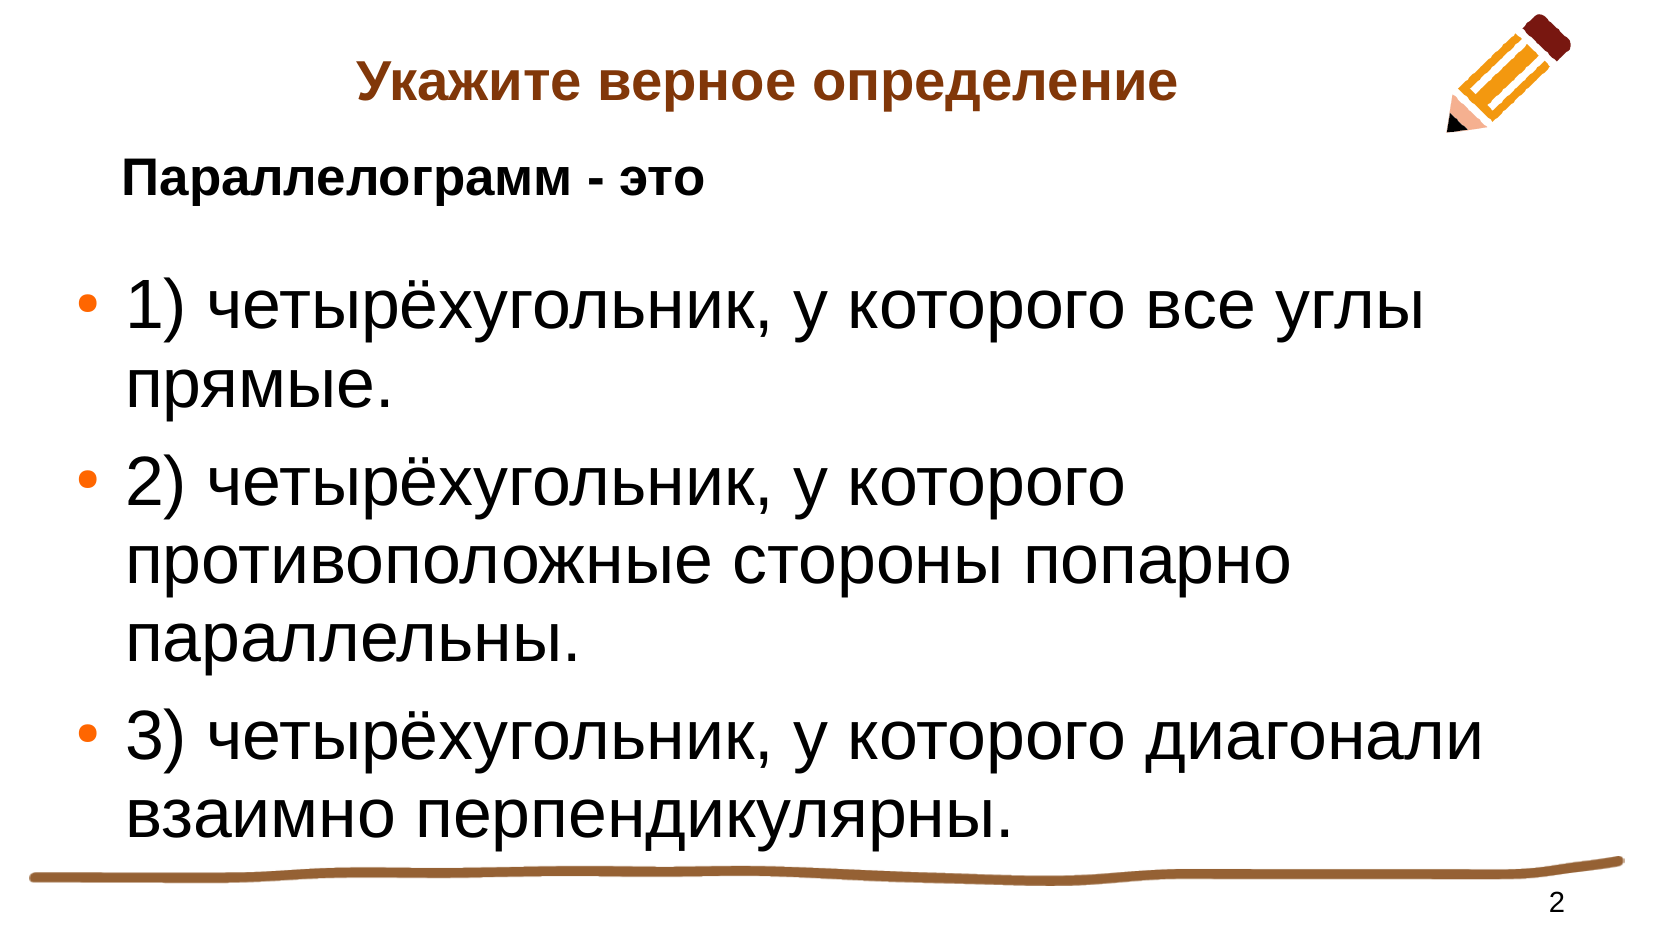

# Укажите верное определение
Параллелограмм - это
1) четырёхугольник, у которого все углы прямые.
2) четырёхугольник, у которого противоположные стороны попарно параллельны.
3) четырёхугольник, у которого диагонали взаимно перпендикулярны.
2